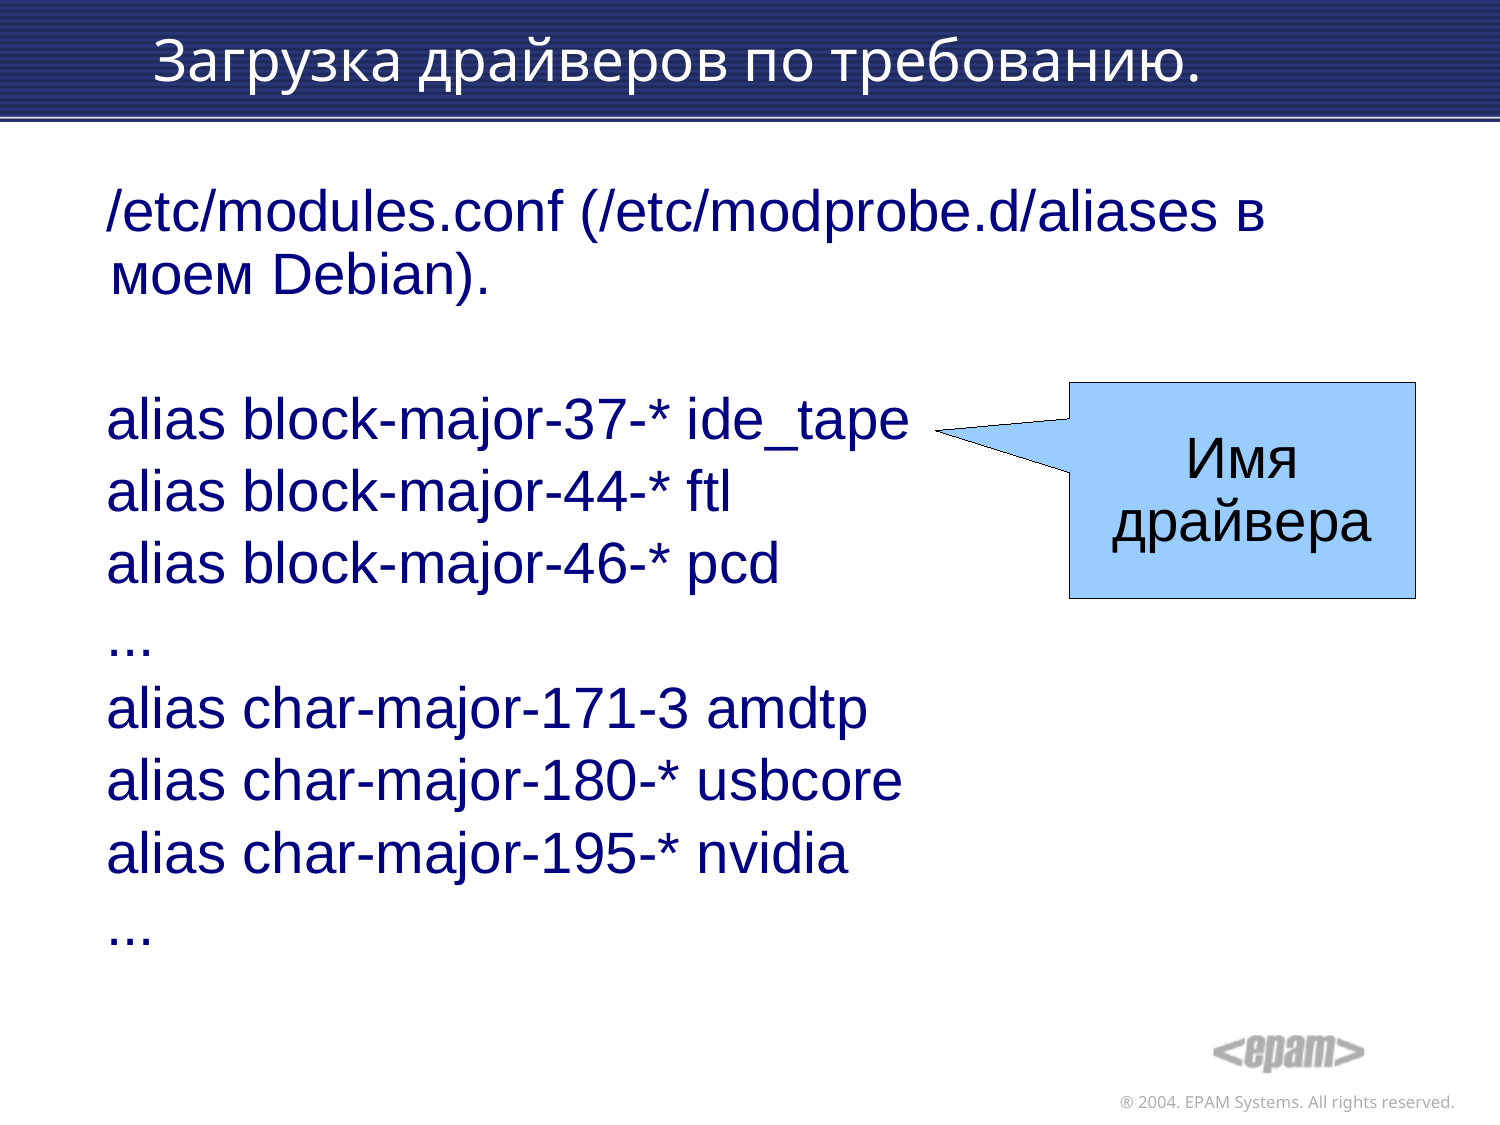

# Загрузка драйверов по требованию.
/etc/modules.conf (/etc/modprobe.d/aliases в моем Debian).
alias block-major-37-* ide_tape
alias block-major-44-* ftl
alias block-major-46-* pcd
...
alias char-major-171-3 amdtp
alias char-major-180-* usbcore
alias char-major-195-* nvidia
...
Имя драйвера